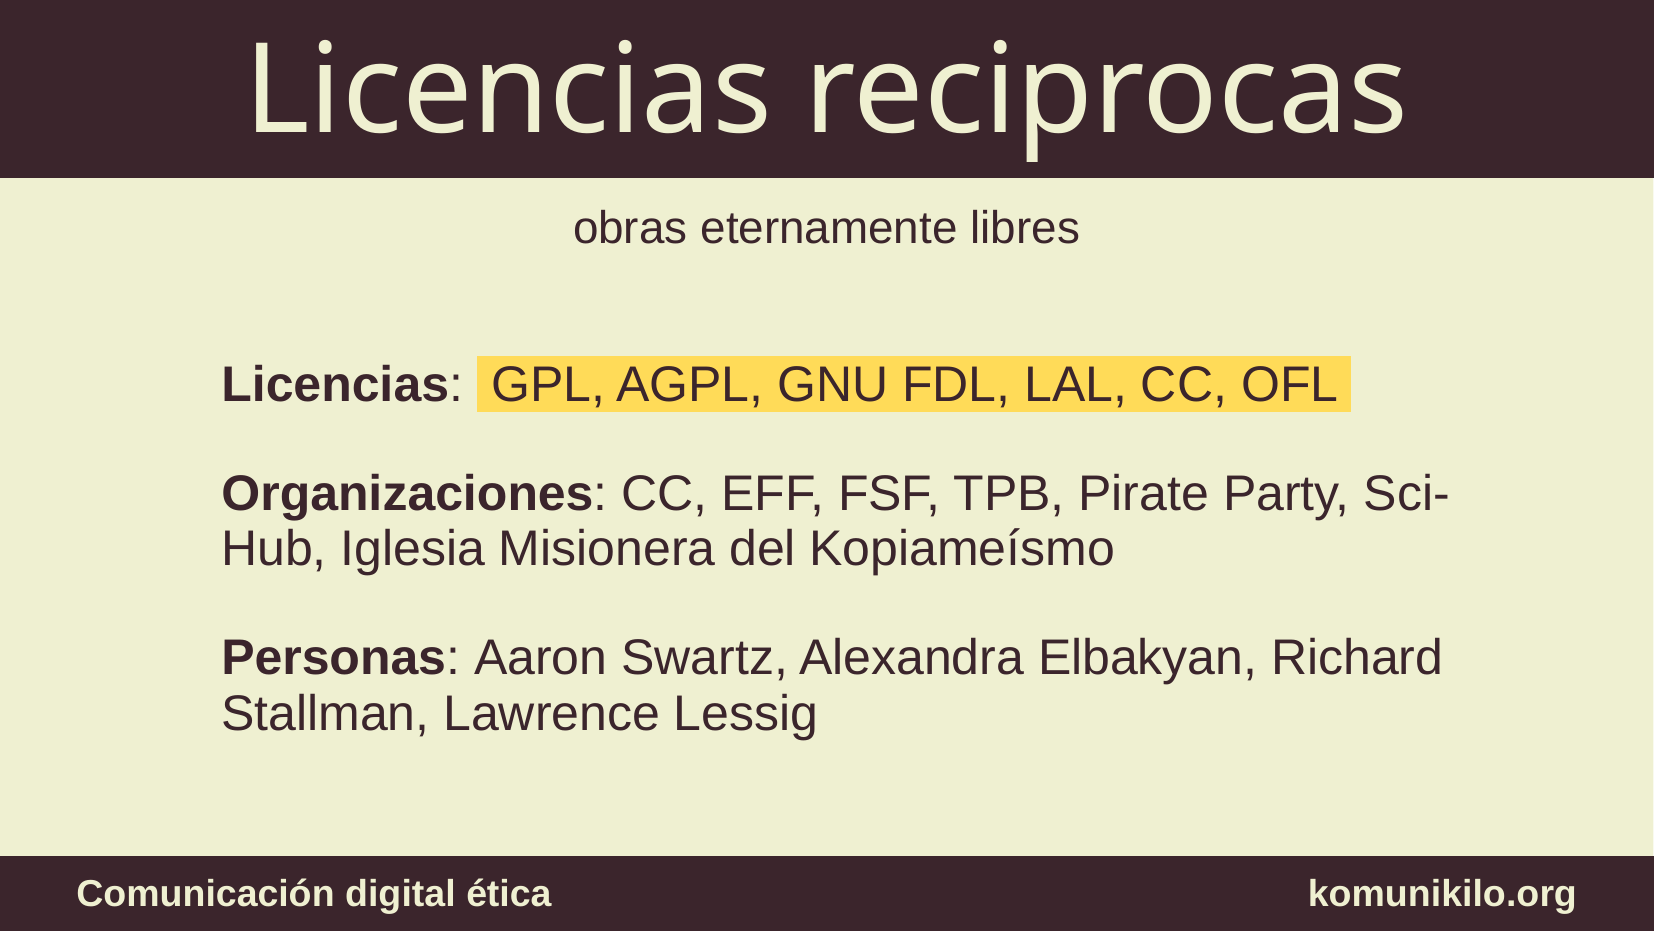

# Licencias reciprocas
obras eternamente libres
Licencias: GPL, AGPL, GNU FDL, LAL, CC, OFL
Organizaciones: CC, EFF, FSF, TPB, Pirate Party, Sci-Hub, Iglesia Misionera del Kopiameísmo
Personas: Aaron Swartz, Alexandra Elbakyan, Richard Stallman, Lawrence Lessig
Comunicación digital ética komunikilo.org